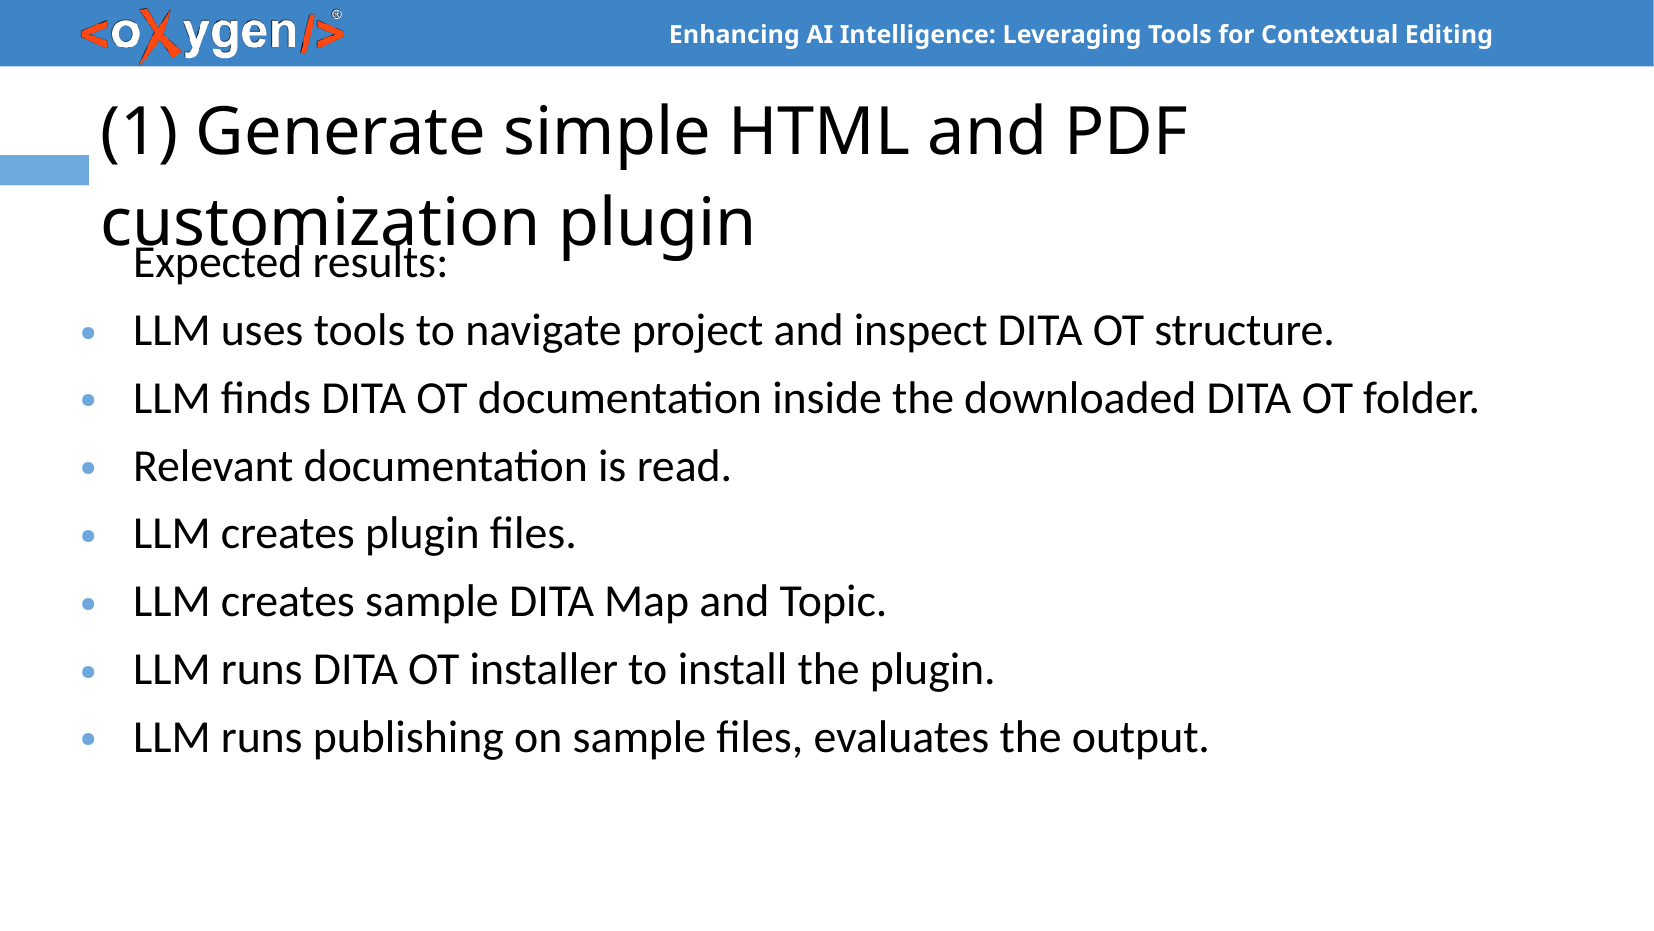

# (1) Generate simple HTML and PDF customization plugin
Expected results:
LLM uses tools to navigate project and inspect DITA OT structure.
LLM finds DITA OT documentation inside the downloaded DITA OT folder.
Relevant documentation is read.
LLM creates plugin files.
LLM creates sample DITA Map and Topic.
LLM runs DITA OT installer to install the plugin.
LLM runs publishing on sample files, evaluates the output.